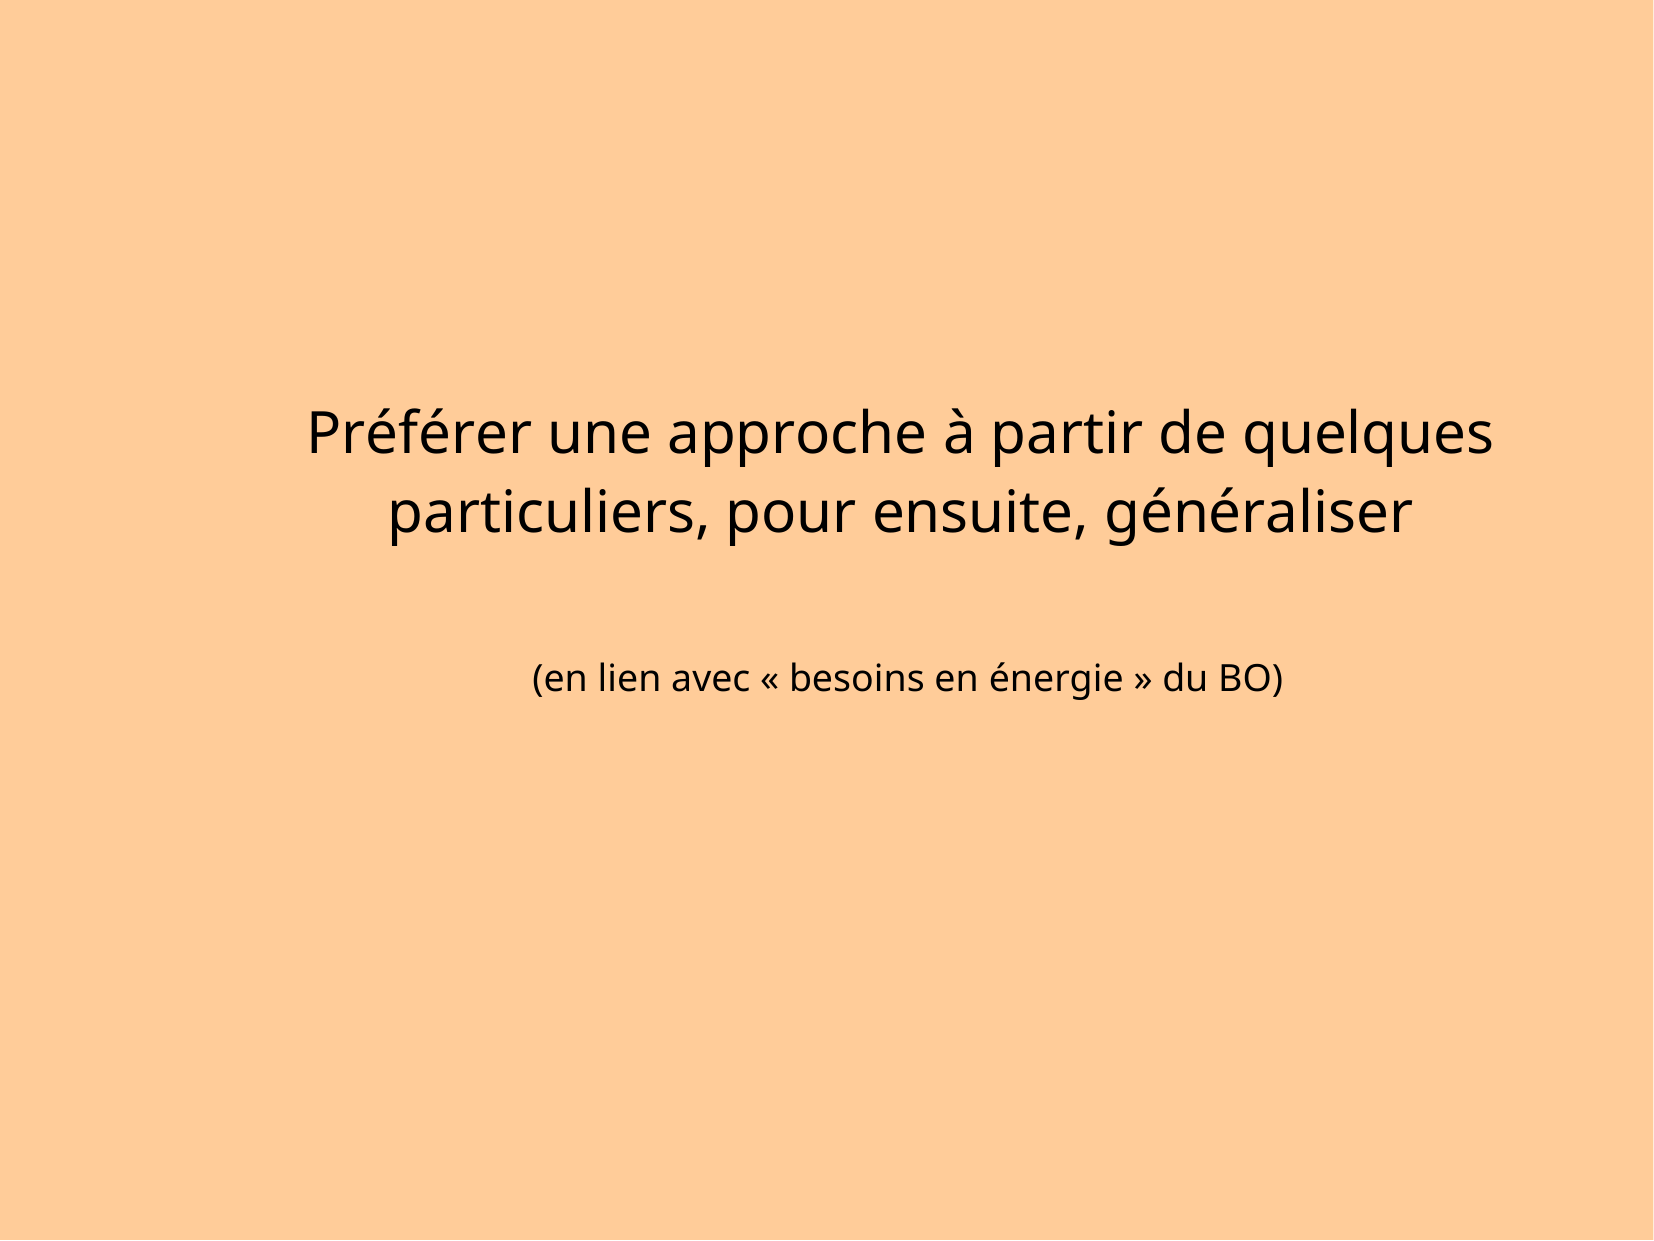

Préférer une approche à partir de quelques particuliers, pour ensuite, généraliser
 (en lien avec « besoins en énergie » du BO)